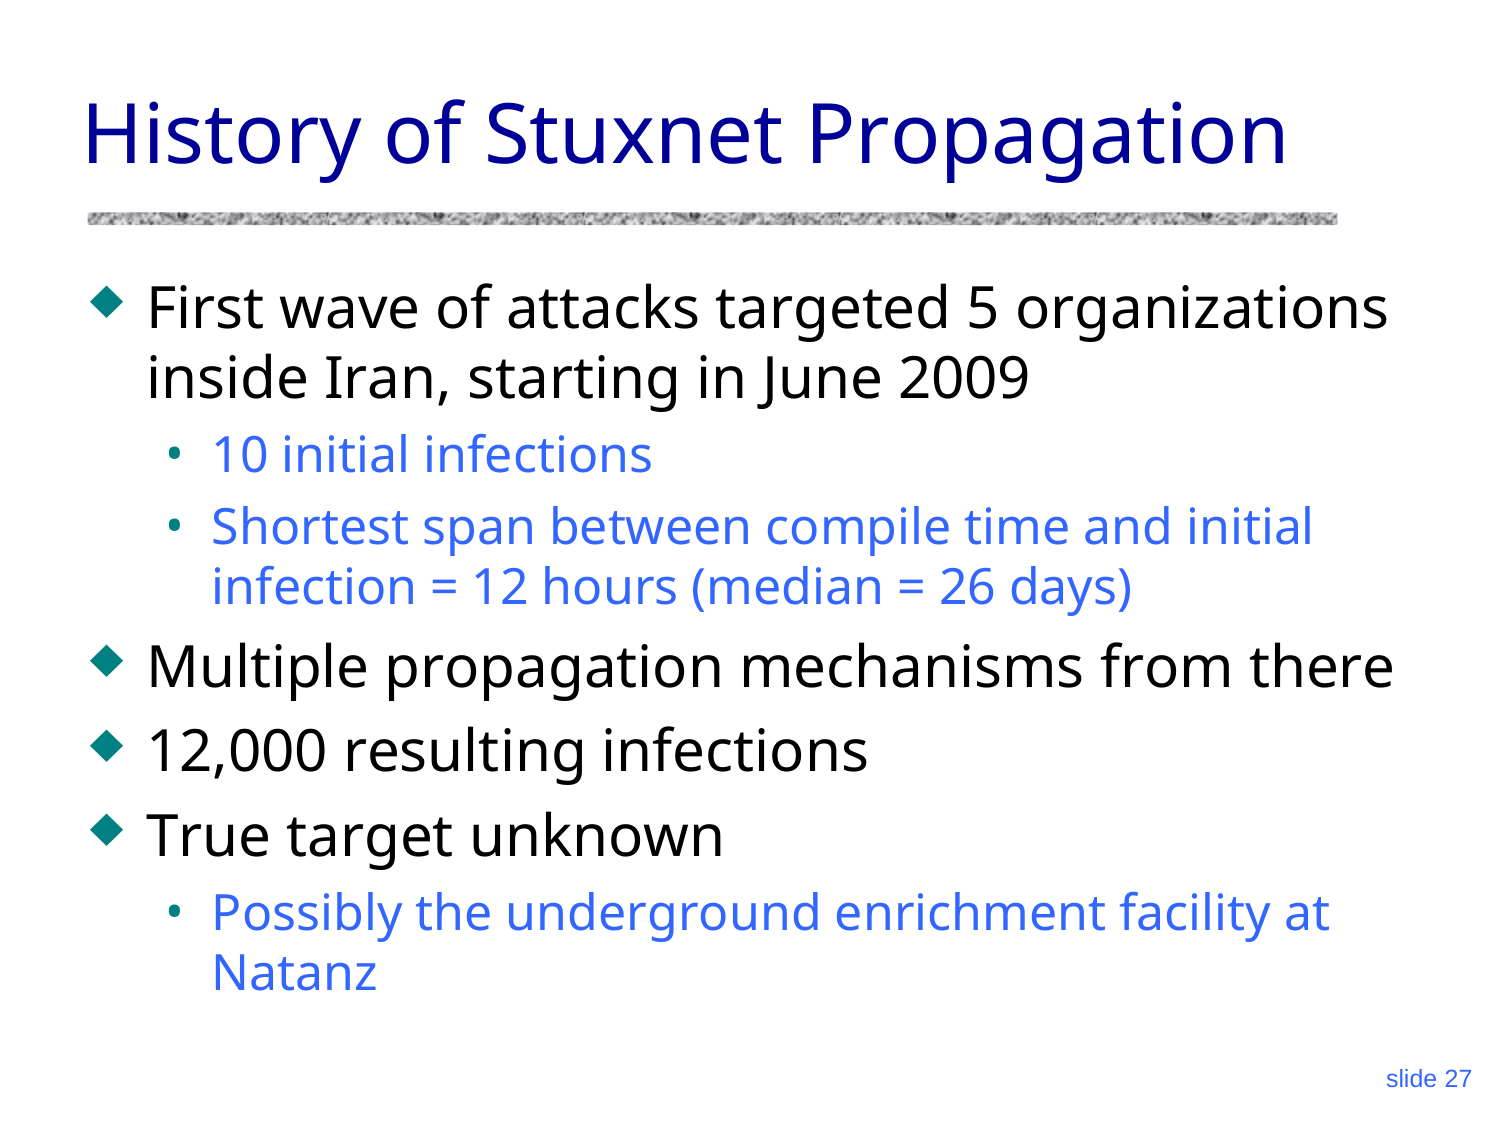

# History of Stuxnet Propagation
First wave of attacks targeted 5 organizations inside Iran, starting in June 2009
10 initial infections
Shortest span between compile time and initial infection = 12 hours (median = 26 days)
Multiple propagation mechanisms from there
12,000 resulting infections
True target unknown
Possibly the underground enrichment facility at Natanz
slide